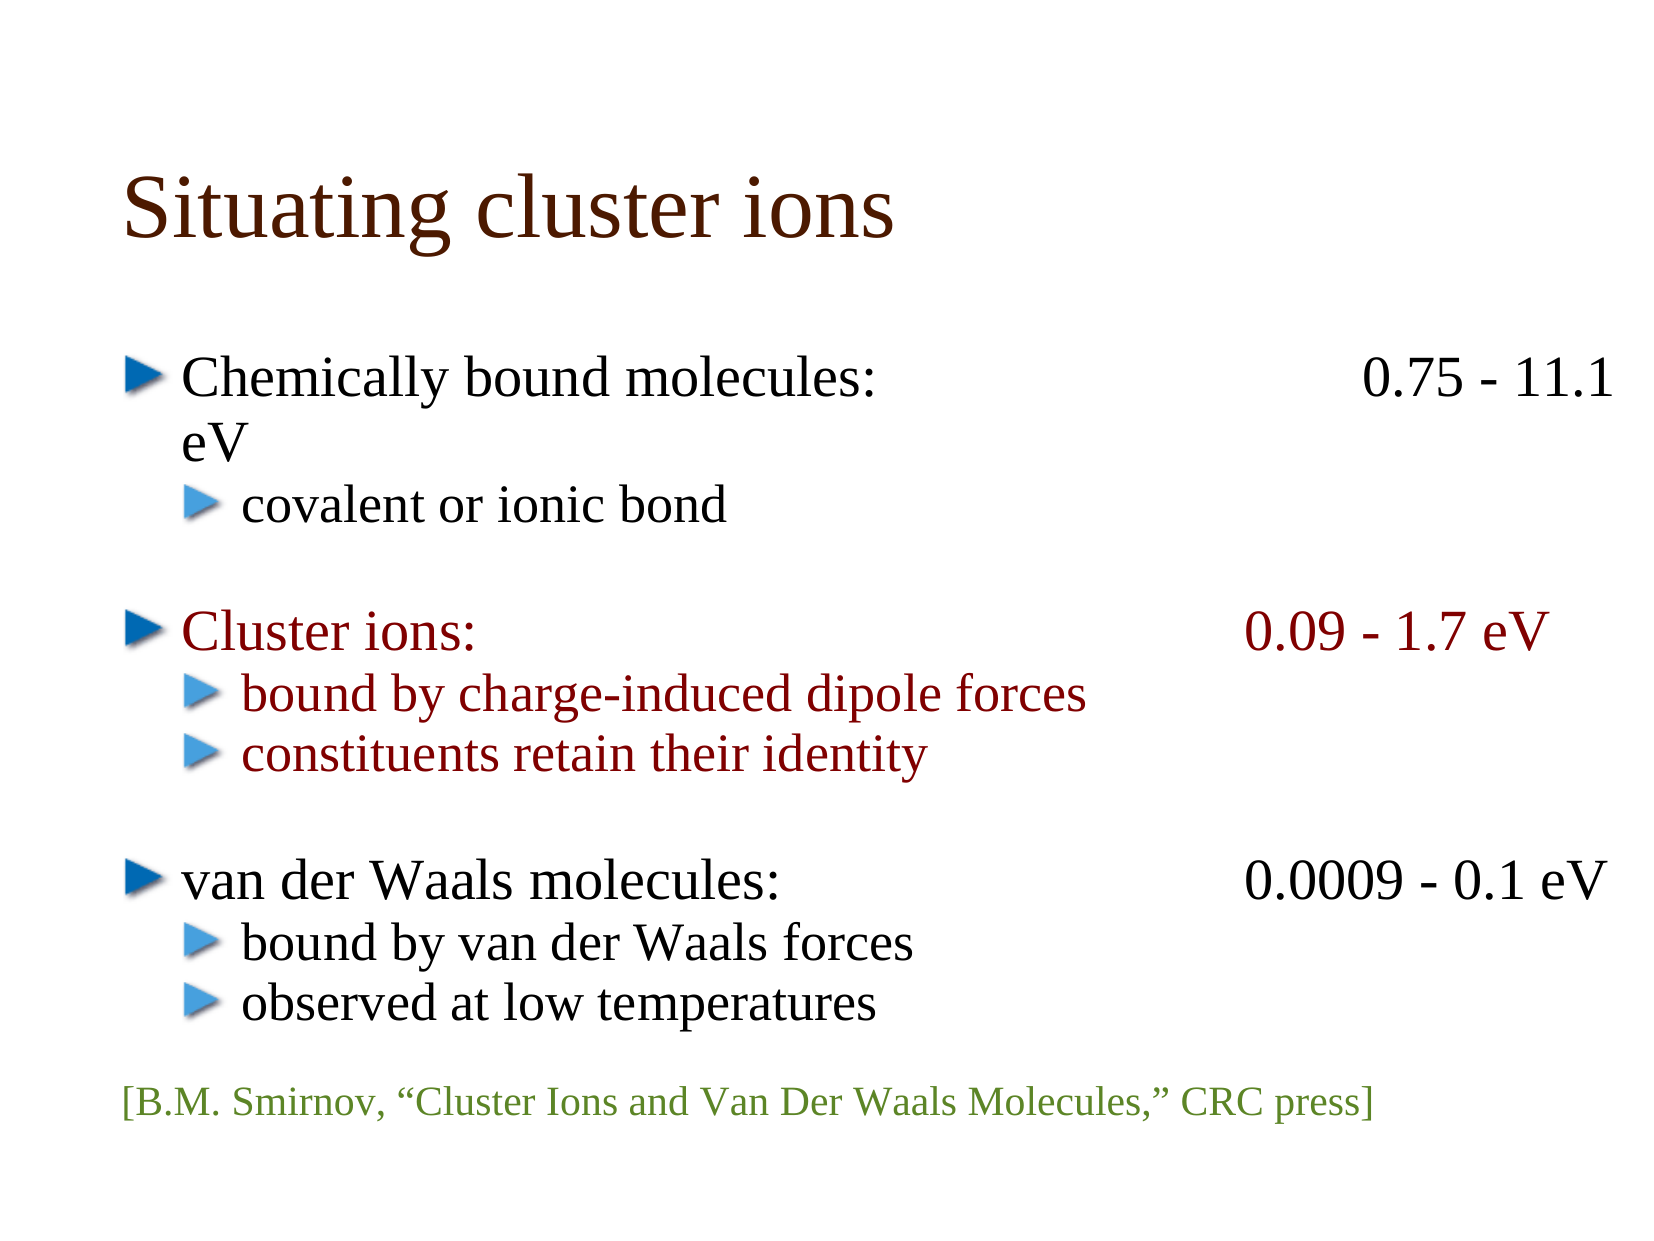

# Situating cluster ions
Chemically bound molecules: 				0.75 - 11.1 eV
covalent or ionic bond
Cluster ions:							0.09 - 1.7 eV
bound by charge-induced dipole forces
constituents retain their identity
van der Waals molecules:				0.0009 - 0.1 eV
bound by van der Waals forces
observed at low temperatures
[B.M. Smirnov, “Cluster Ions and Van Der Waals Molecules,” CRC press]